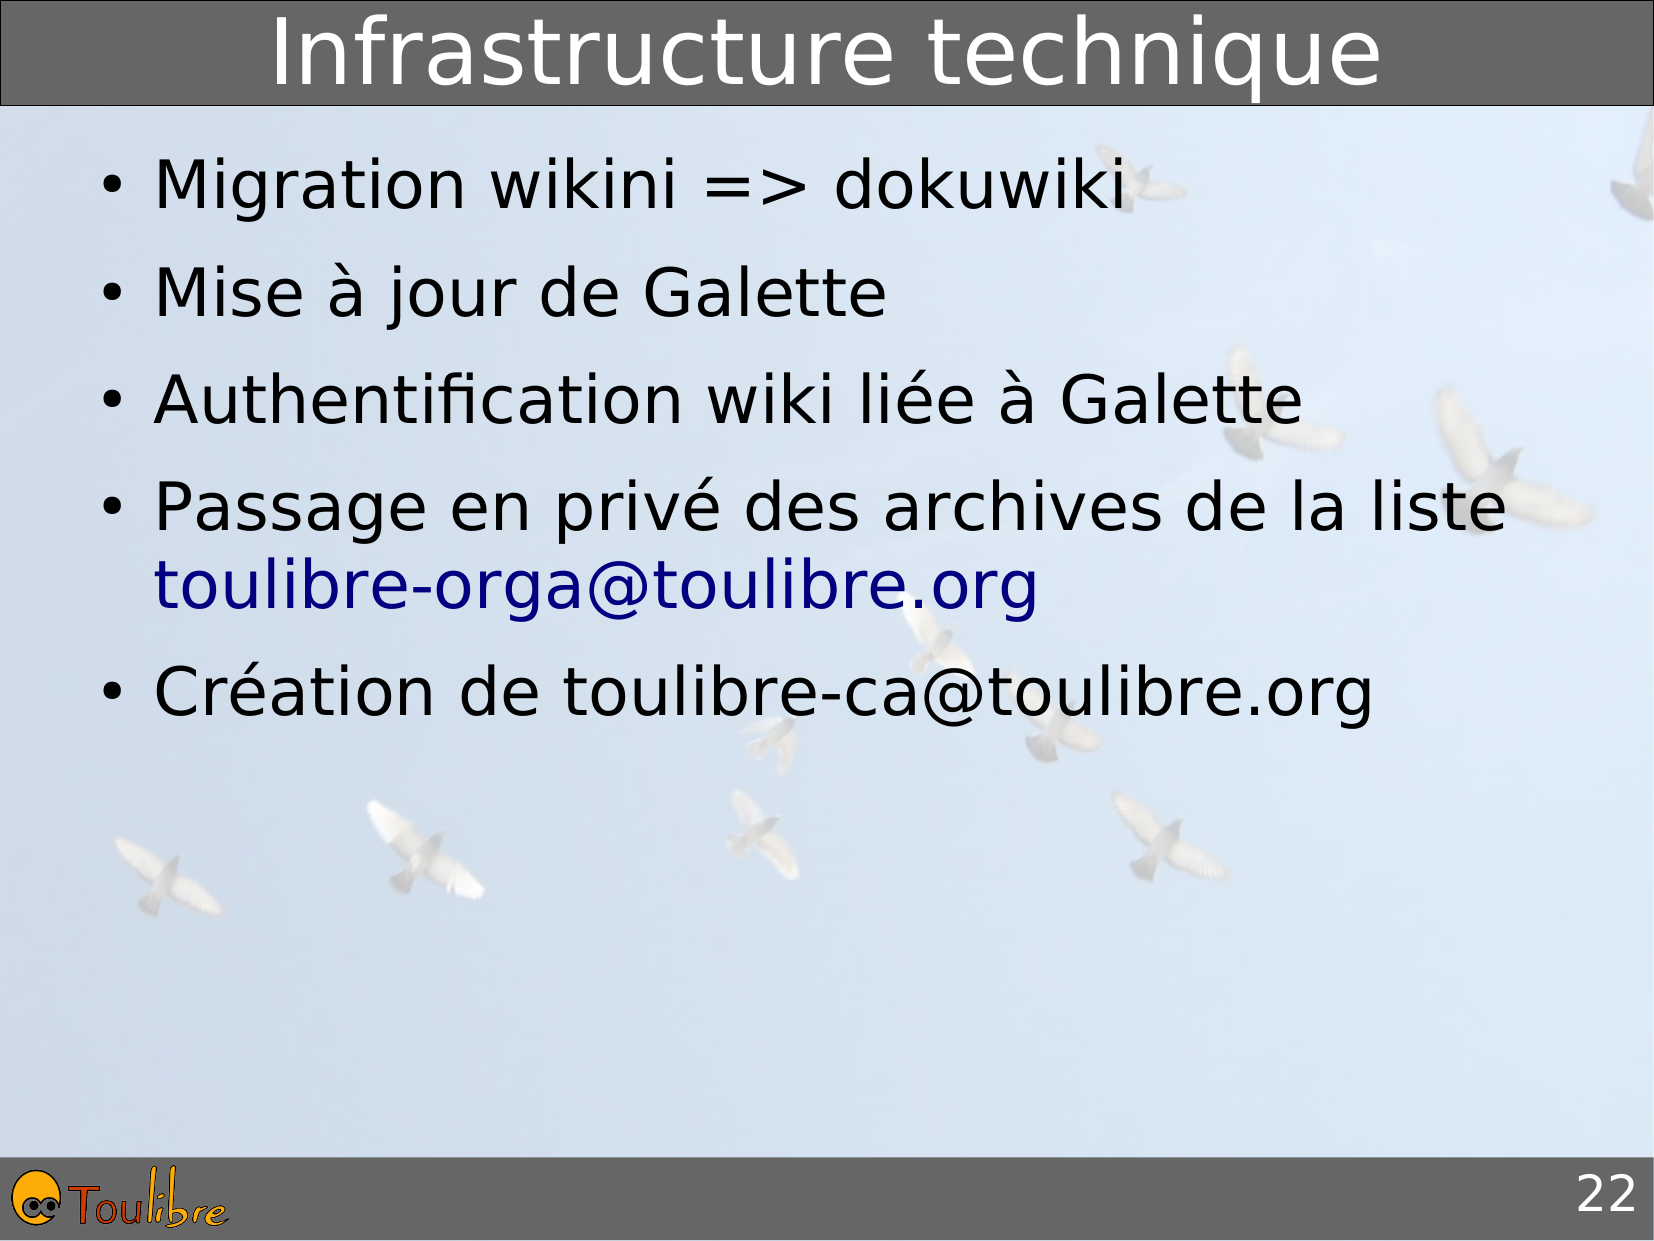

# Infrastructure technique
Migration wikini => dokuwiki
Mise à jour de Galette
Authentification wiki liée à Galette
Passage en privé des archives de la liste toulibre-orga@toulibre.org
Création de toulibre-ca@toulibre.org